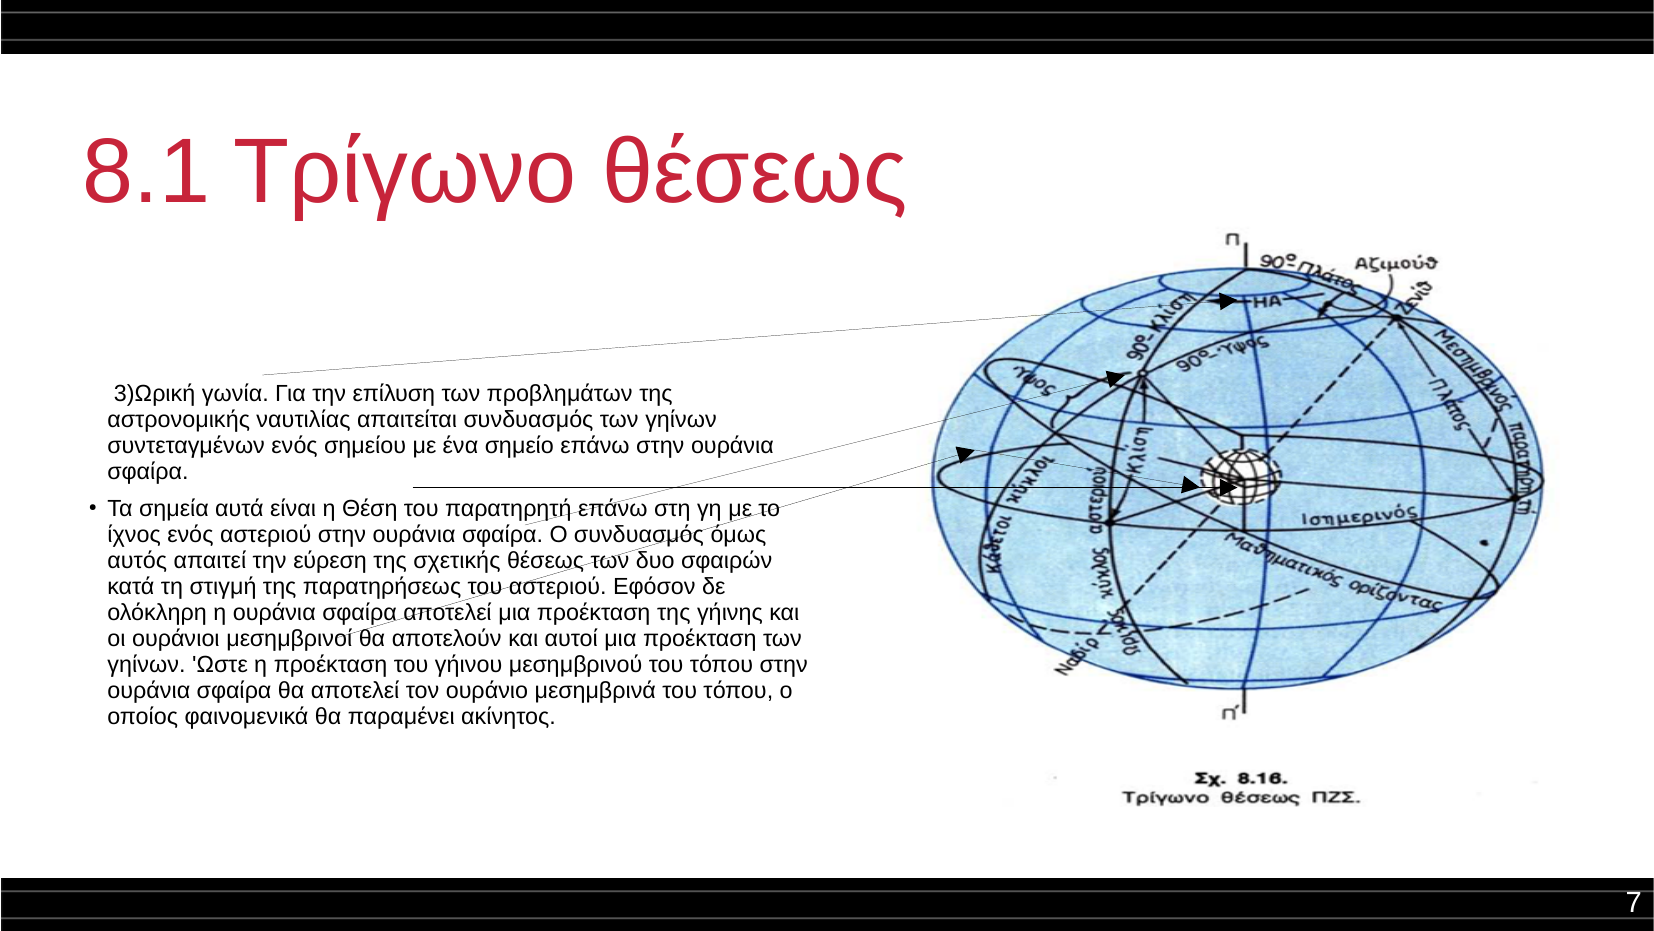

# 8.1 Τρίγωνο θέσεως
 3)Ωρική γωνία. Για την επίλυση των προβλημάτων της αστρονομικής ναυτιλίας απαιτείται συνδυασμός των γηίνων συντεταγμένων ενός σημείου με ένα σημείο επάνω στην ουράνια σφαίρα.
Τα σημεία αυτά είναι η Θέση του παρατηρητή επάνω στη γη με το ίχνος ενός αστεριού στην ουράνια σφαίρα. Ο συνδυασμός όμως αυτός απαιτεί την εύρεση της σχετικής θέσεως των δυο σφαιρών κατά τη στιγμή της παρατηρήσεως του αστεριού. Εφόσον δε ολόκληρη η ουράνια σφαίρα αποτελεί μια προέκταση της γήινης και οι ουράνιοι μεσημβρινοί θα αποτελούν και αυτοί μια προέκταση των γηίνων. 'Ωστε η προέκταση του γήινου μεσημβρινού του τόπου στην ουράνια σφαίρα θα αποτελεί τον ουράνιο μεσημβρινά του τόπου, ο οποίος φαινομενικά θα παραμένει ακίνητος.